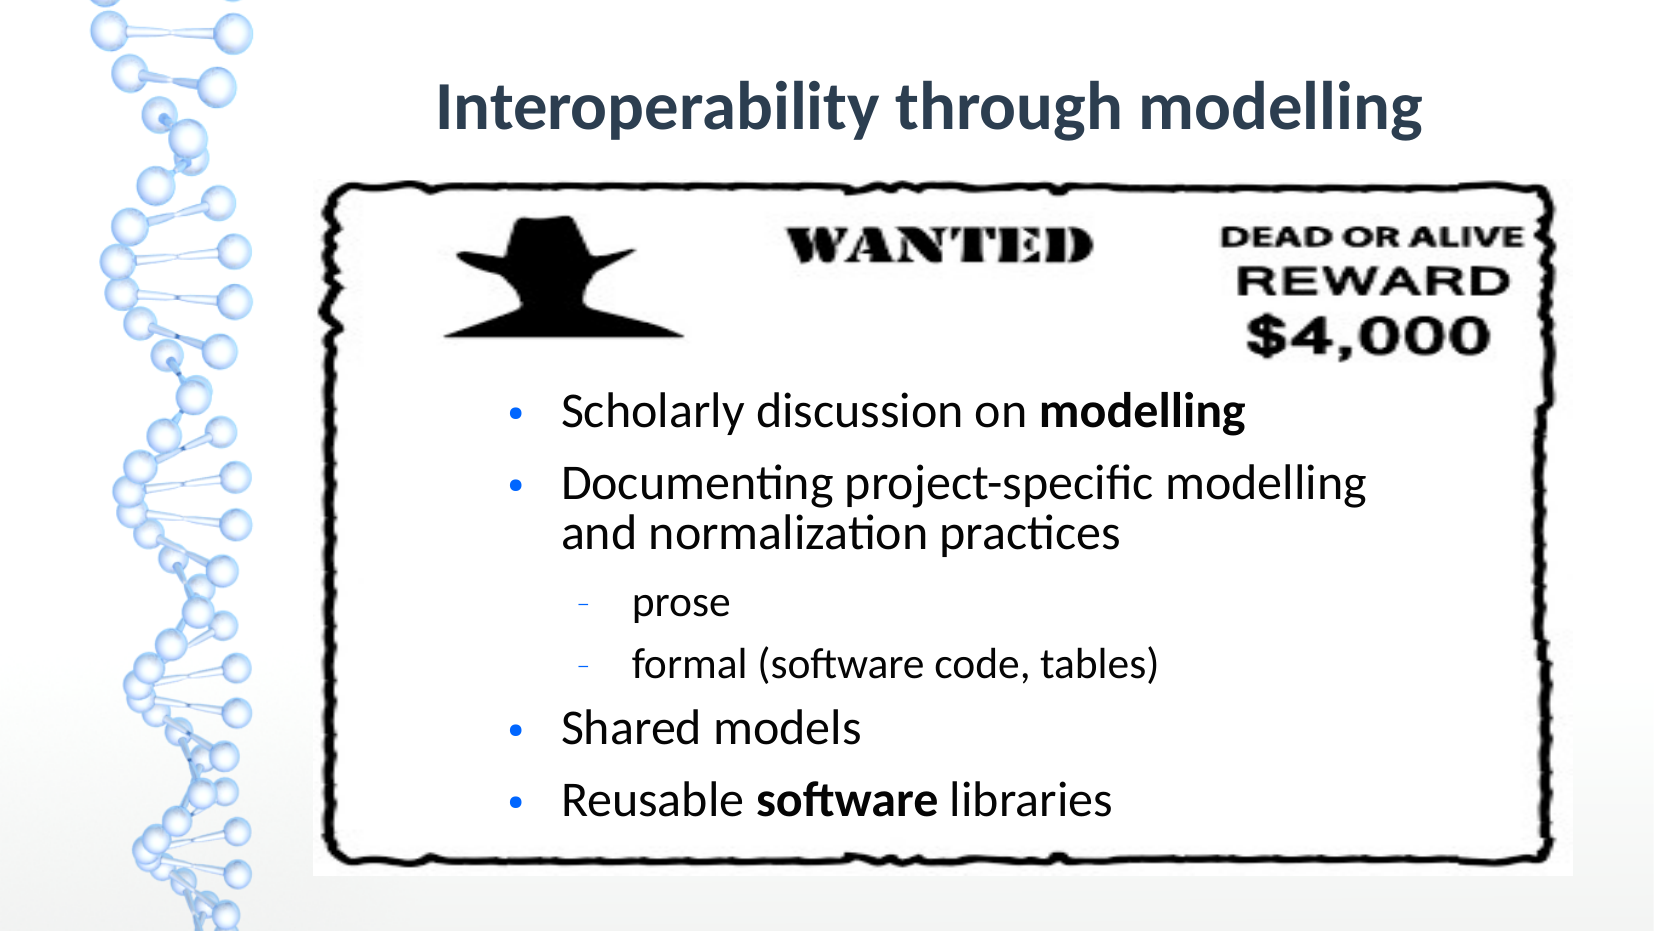

# Interoperability through modelling
Scholarly discussion on modelling
Documenting project-specific modelling and normalization practices
prose
formal (software code, tables)
Shared models
Reusable software libraries